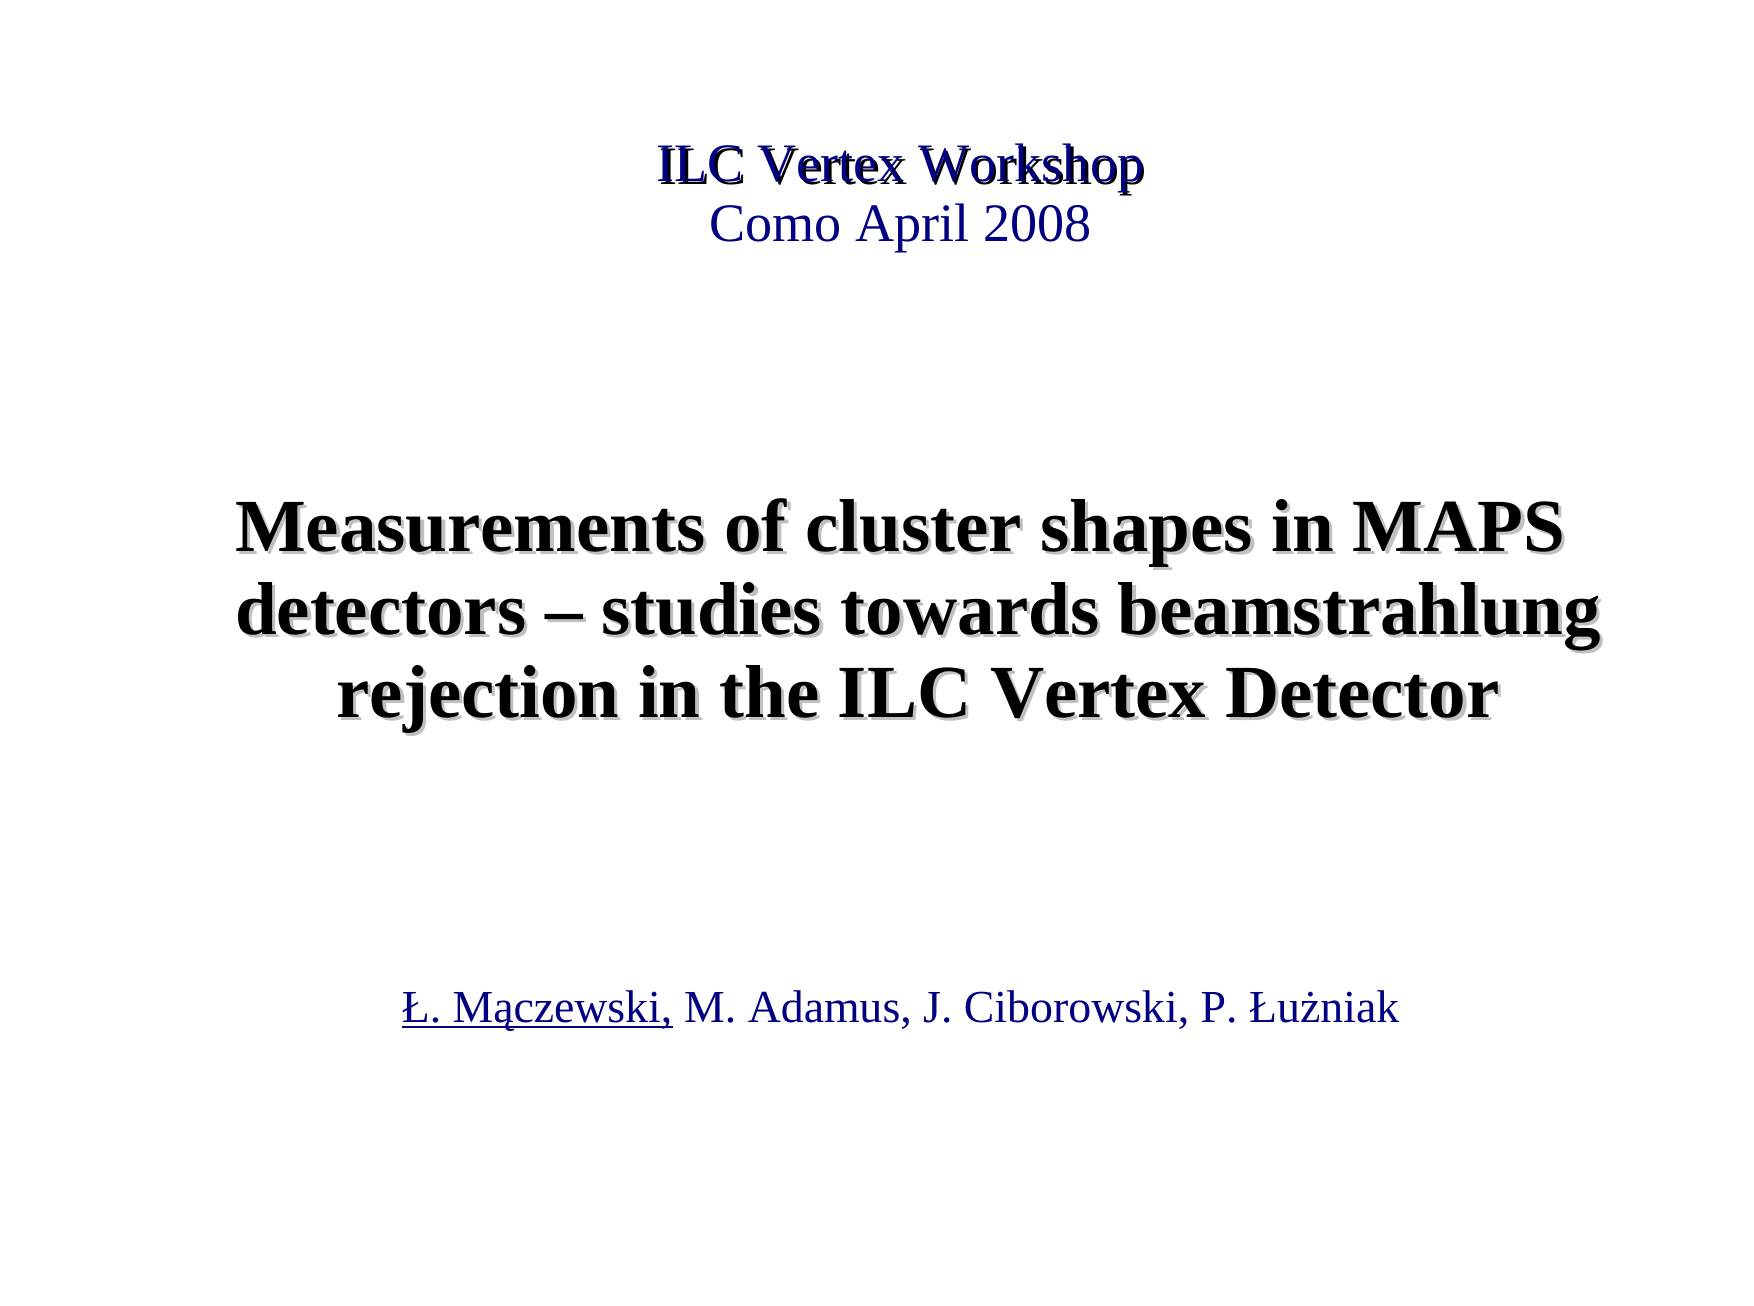

# ILC Vertex Workshop
Como April 2008
Measurements of cluster shapes in MAPS detectors – studies towards beamstrahlung rejection in the ILC Vertex Detector
Ł. Mączewski, M. Adamus, J. Ciborowski, P. Łużniak